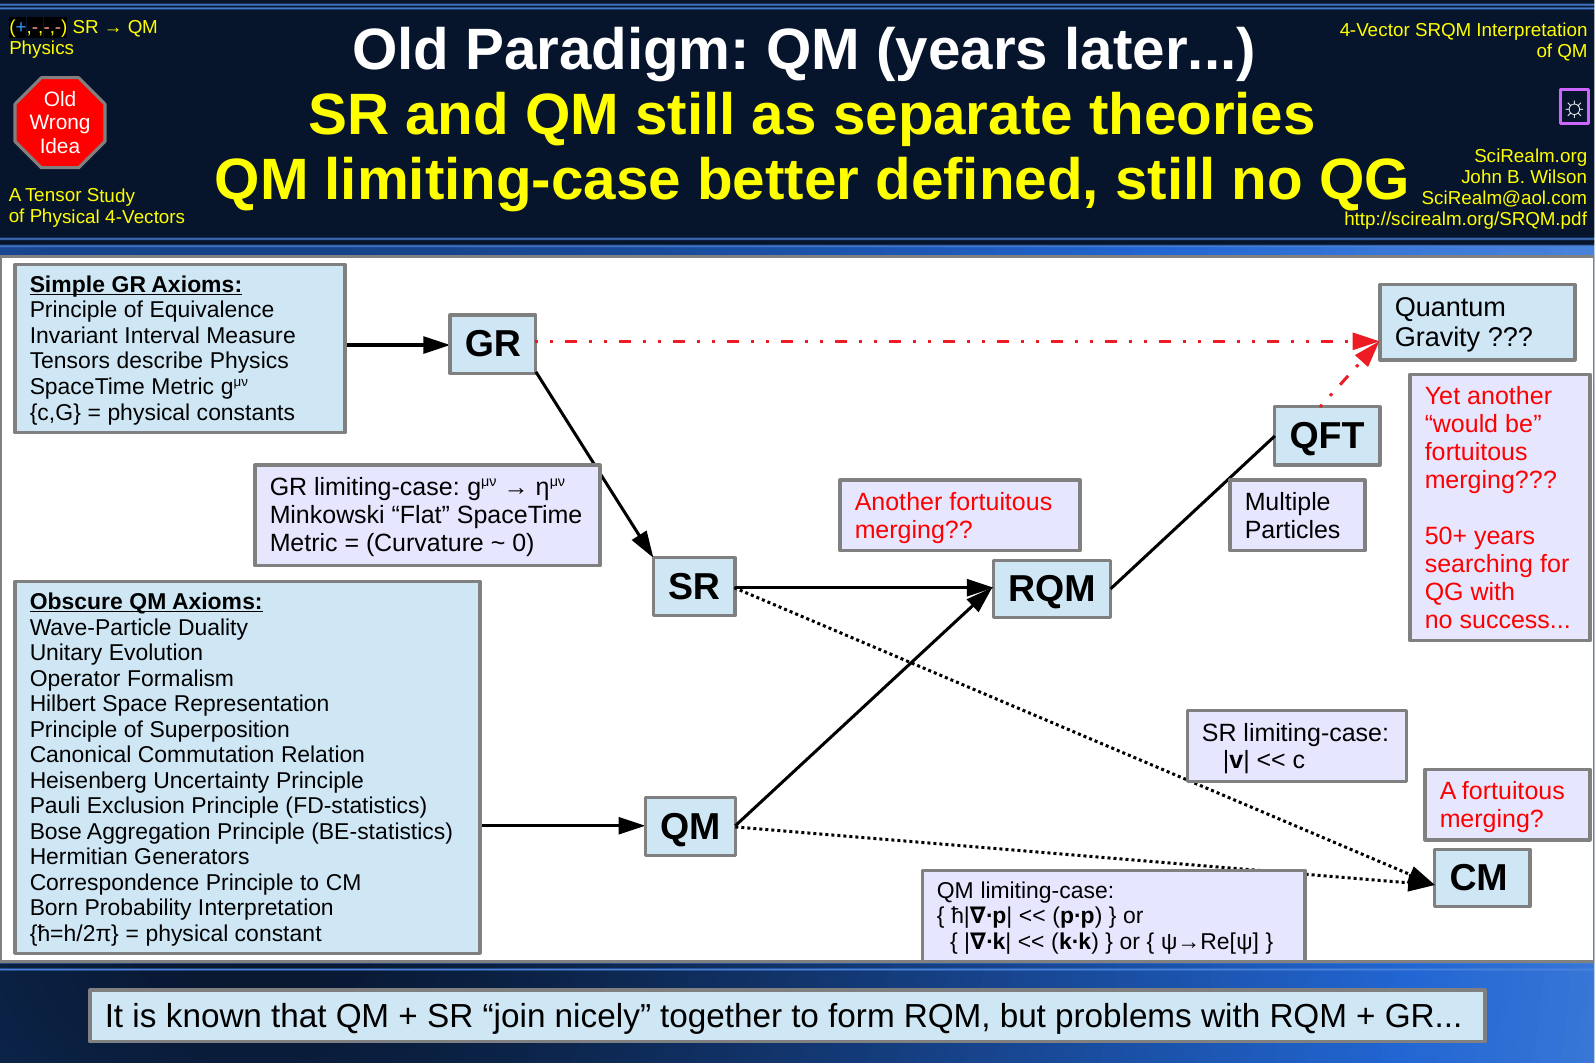

(+,-,-,-) SR → QM
Physics
A Tensor Study
of Physical 4-Vectors
# Old Paradigm: QM (years later...) SR and QM still as separate theories QM limiting-case better defined, still no QG
4-Vector SRQM Interpretation
of QM
SciRealm.org
John B. Wilson
SciRealm@aol.com
http://scirealm.org/SRQM.pdf
Old
Wrong
Idea
☼
Simple GR Axioms:
Principle of Equivalence
Invariant Interval Measure
Tensors describe Physics
SpaceTime Metric gμν
{c,G} = physical constants
Quantum Gravity ???
GR
Yet another “would be” fortuitous merging???
50+ years searching for QG with
no success...
QFT
GR limiting-case: gμν → ημν Minkowski “Flat” SpaceTime Metric = (Curvature ~ 0)
Another fortuitous merging??
Multiple
Particles
SR
RQM
Obscure QM Axioms:
Wave-Particle Duality
Unitary Evolution
Operator Formalism
Hilbert Space Representation
Principle of Superposition
Canonical Commutation Relation
Heisenberg Uncertainty Principle
Pauli Exclusion Principle (FD-statistics)
Bose Aggregation Principle (BE-statistics)
Hermitian Generators
Correspondence Principle to CM
Born Probability Interpretation
{ħ=h/2π} = physical constant
SR limiting-case:
 |v| << c
A fortuitous merging?
QM
CM
QM limiting-case:
{ ħ|∇∙p| << (p∙p) } or
 { |∇∙k| << (k∙k) } or { ψ→Re[ψ] }
It is known that QM + SR “join nicely” together to form RQM, but problems with RQM + GR...